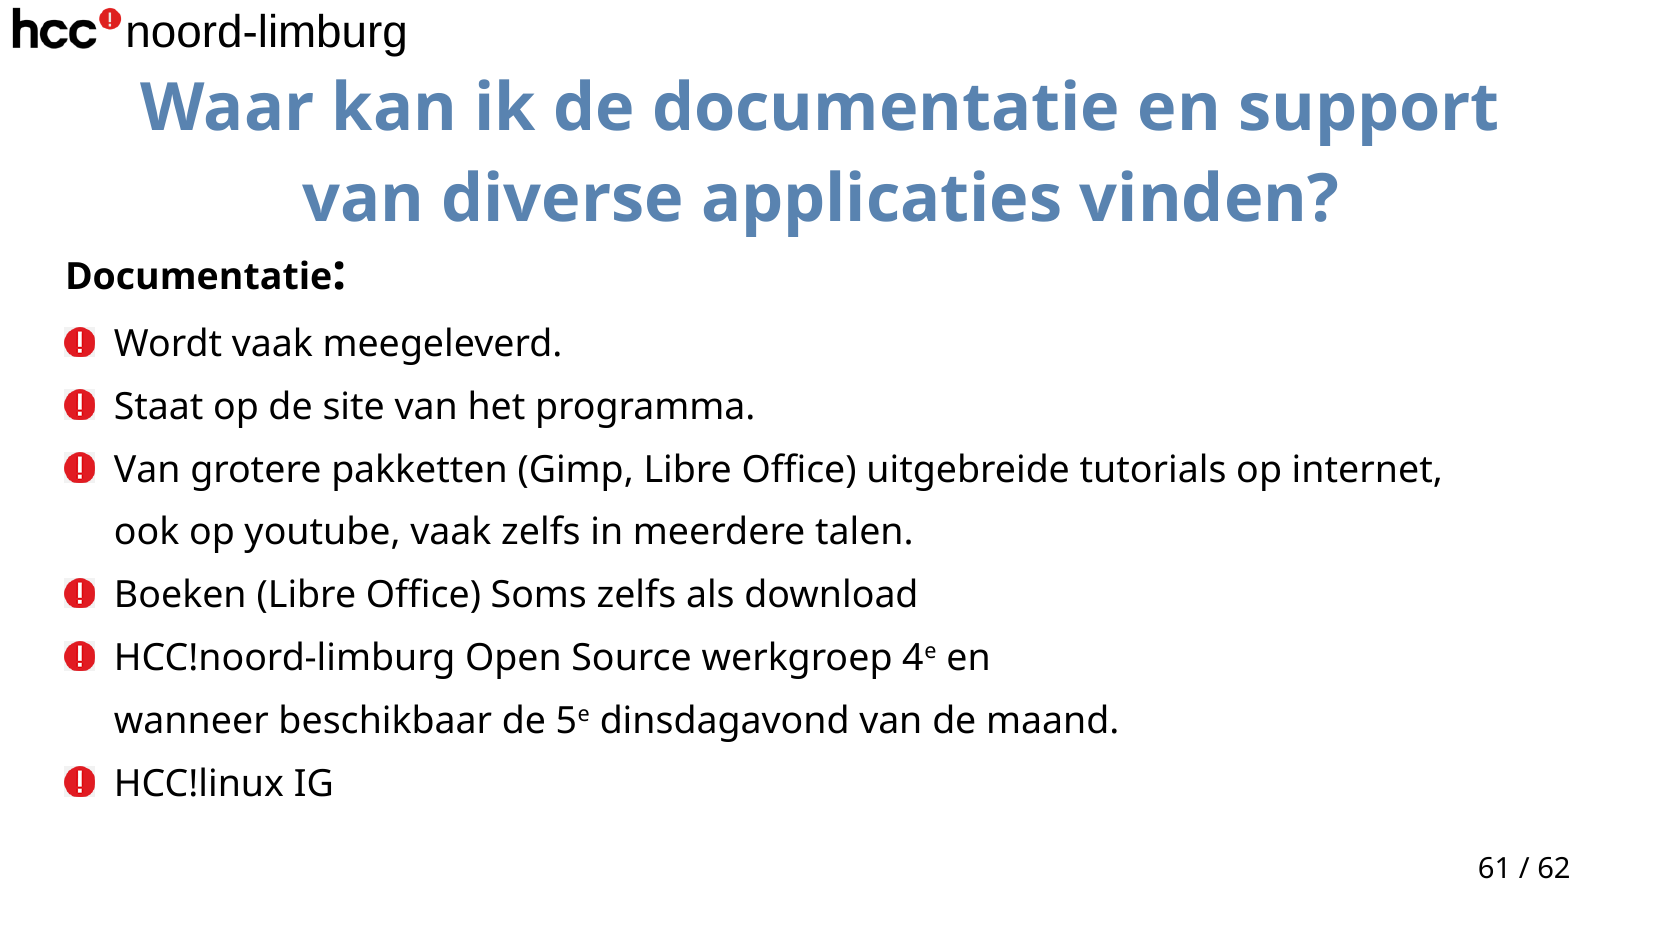

# Waar kan ik de documentatie en support van diverse applicaties vinden?
Documentatie:
 Wordt vaak meegeleverd.
 Staat op de site van het programma.
 Van grotere pakketten (Gimp, Libre Office) uitgebreide tutorials op internet,
 ook op youtube, vaak zelfs in meerdere talen.
 Boeken (Libre Office) Soms zelfs als download
 HCC!noord-limburg Open Source werkgroep 4e en
 wanneer beschikbaar de 5e dinsdagavond van de maand.
 HCC!linux IG
61